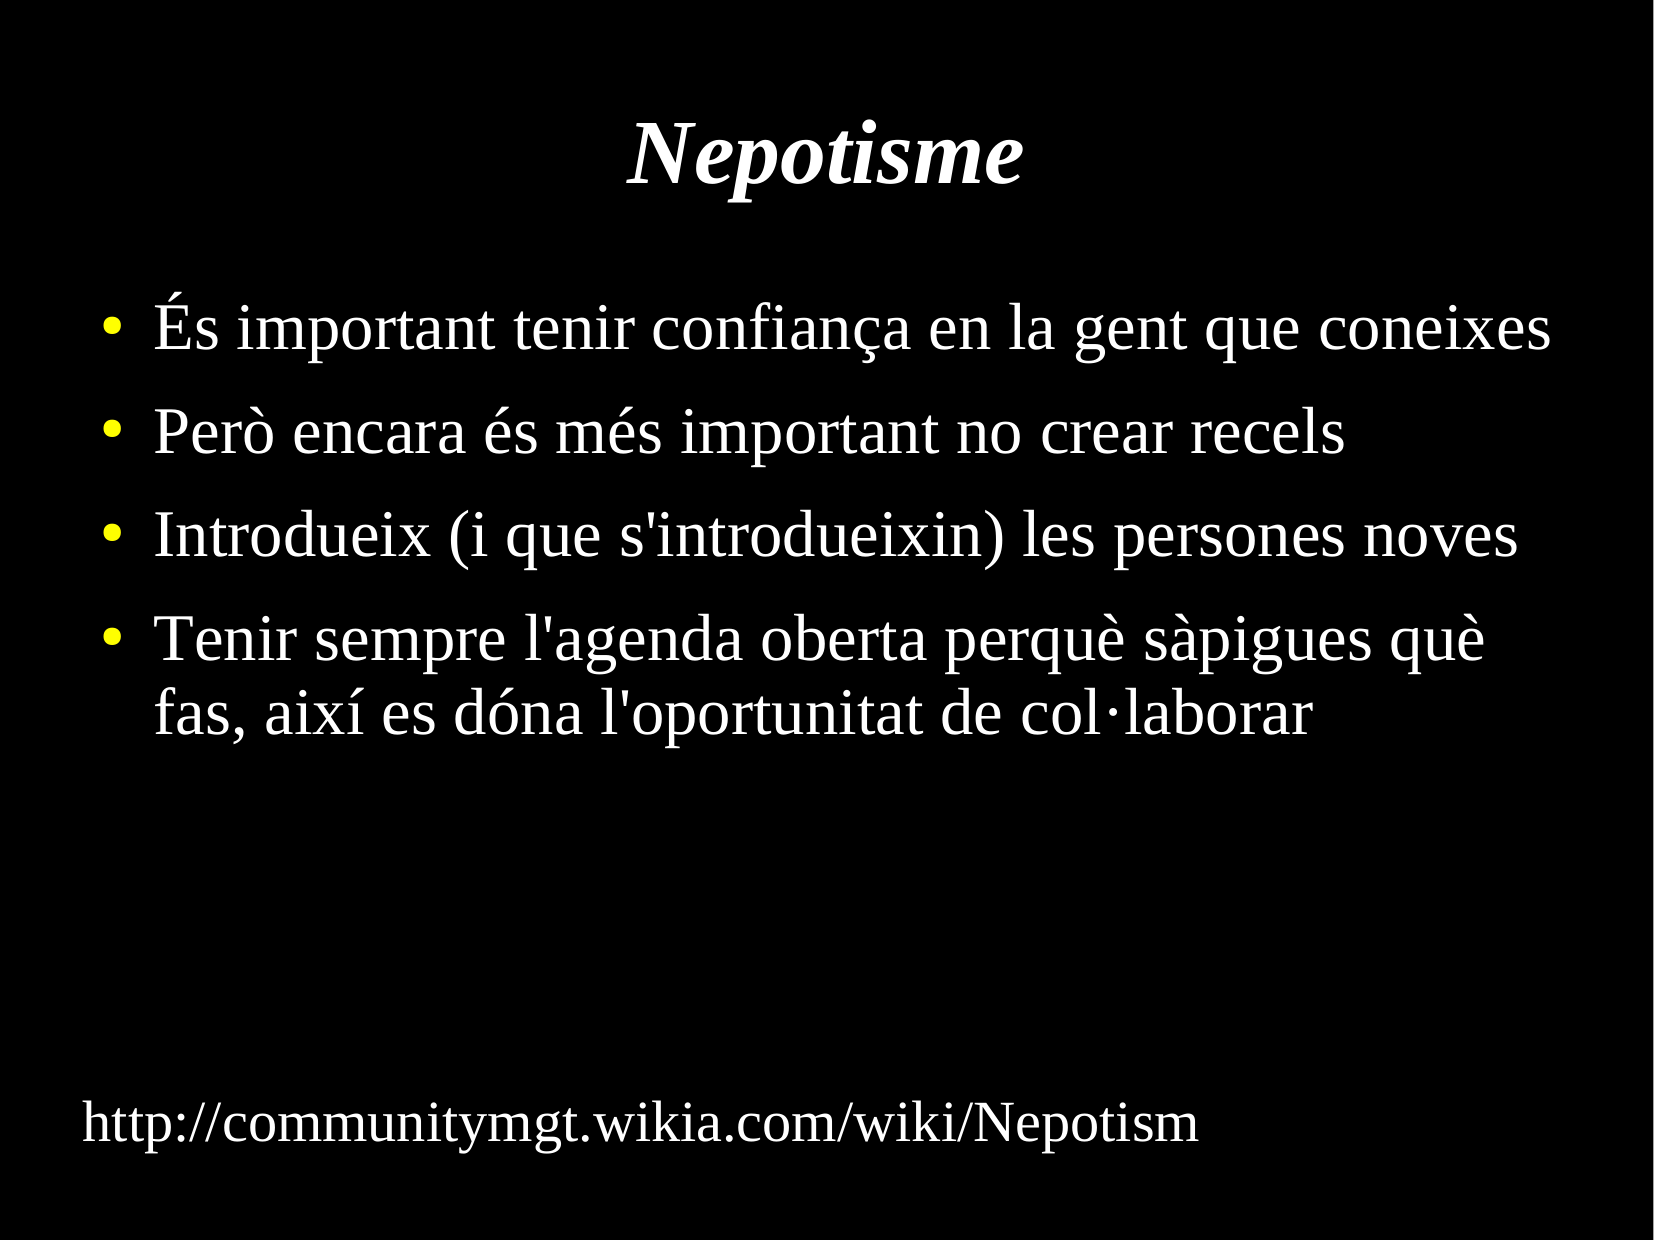

# Nepotisme
És important tenir confiança en la gent que coneixes
Però encara és més important no crear recels
Introdueix (i que s'introdueixin) les persones noves
Tenir sempre l'agenda oberta perquè sàpigues què fas, així es dóna l'oportunitat de col·laborar
http://communitymgt.wikia.com/wiki/Nepotism